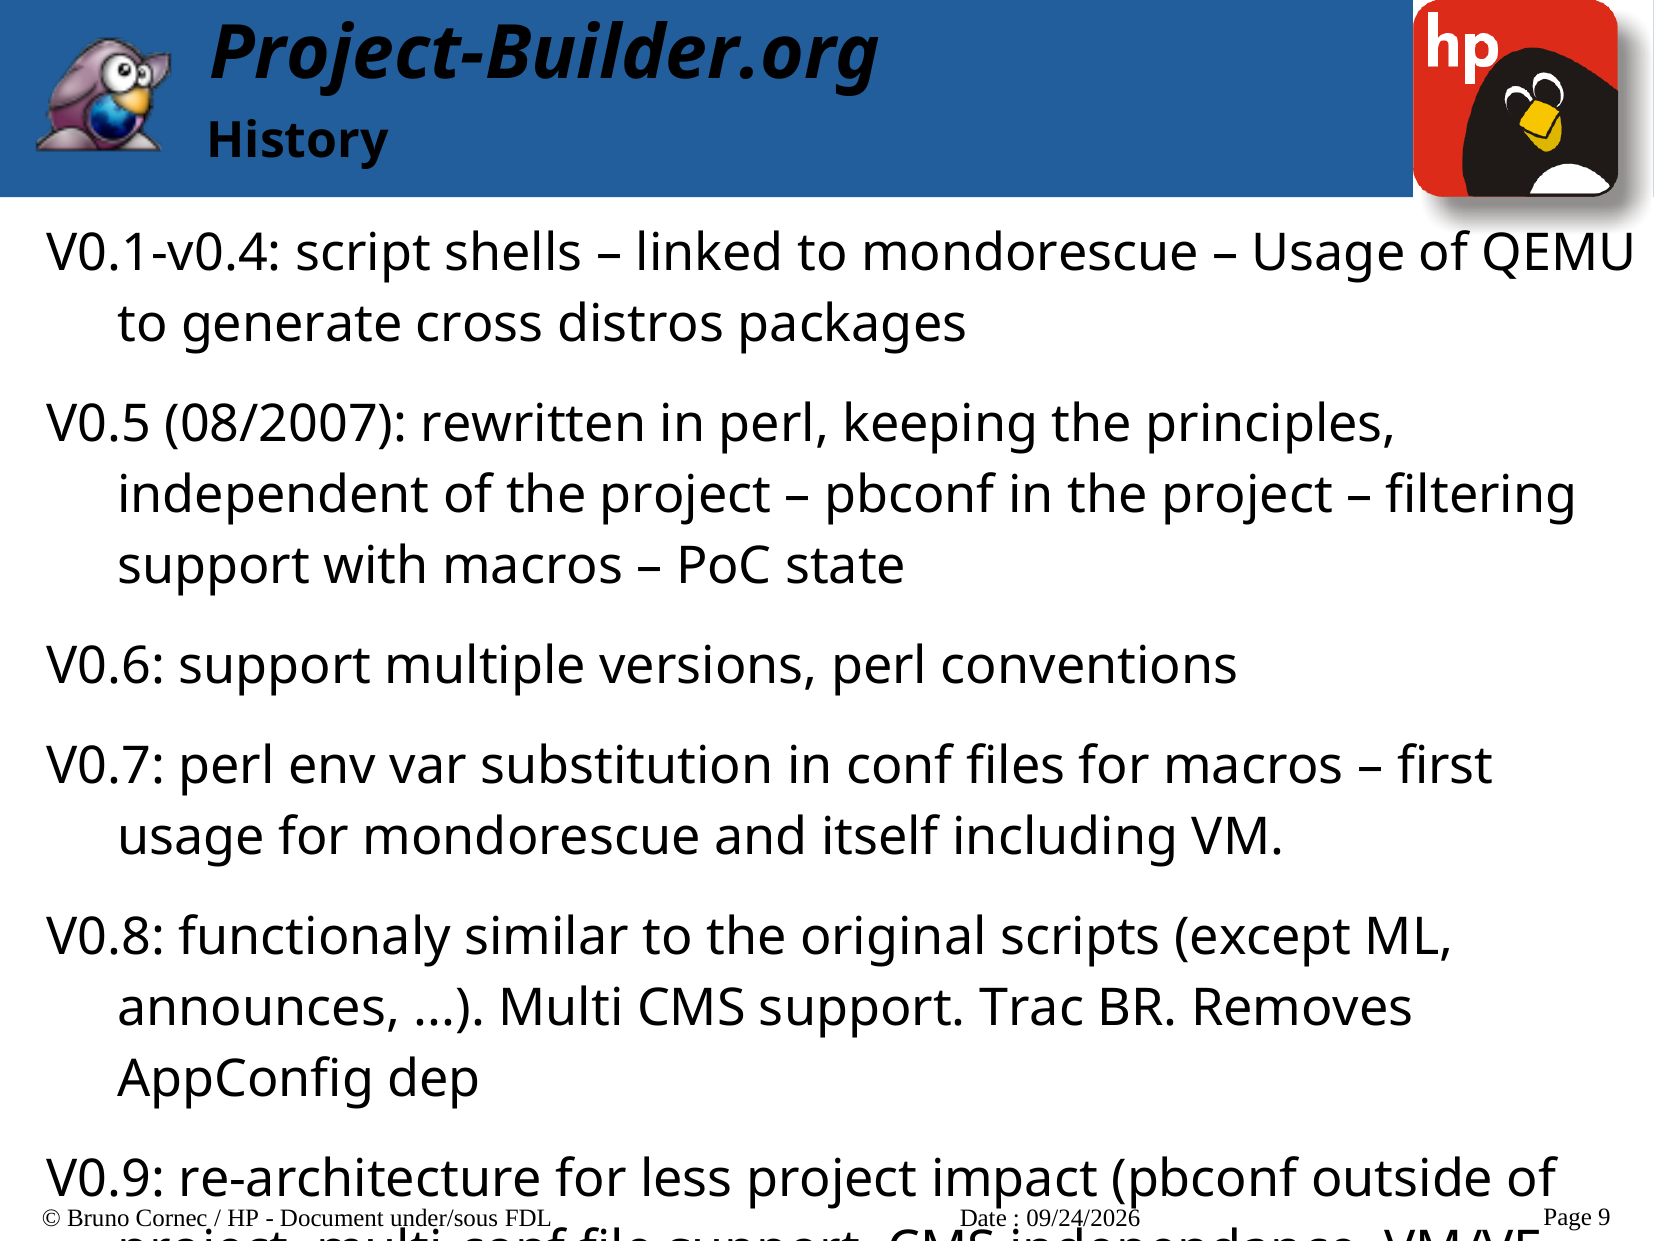

History
# V0.1-v0.4: script shells – linked to mondorescue – Usage of QEMU to generate cross distros packages
V0.5 (08/2007): rewritten in perl, keeping the principles, independent of the project – pbconf in the project – filtering support with macros – PoC state
V0.6: support multiple versions, perl conventions
V0.7: perl env var substitution in conf files for macros – first usage for mondorescue and itself including VM.
V0.8: functionaly similar to the original scripts (except ML, announces, ...). Multi CMS support. Trac BR. Removes AppConfig dep
V0.9: re-architecture for less project impact (pbconf outside of project, multi-conf file support, CMS independance, VM/VE, separate tar files for build info...)